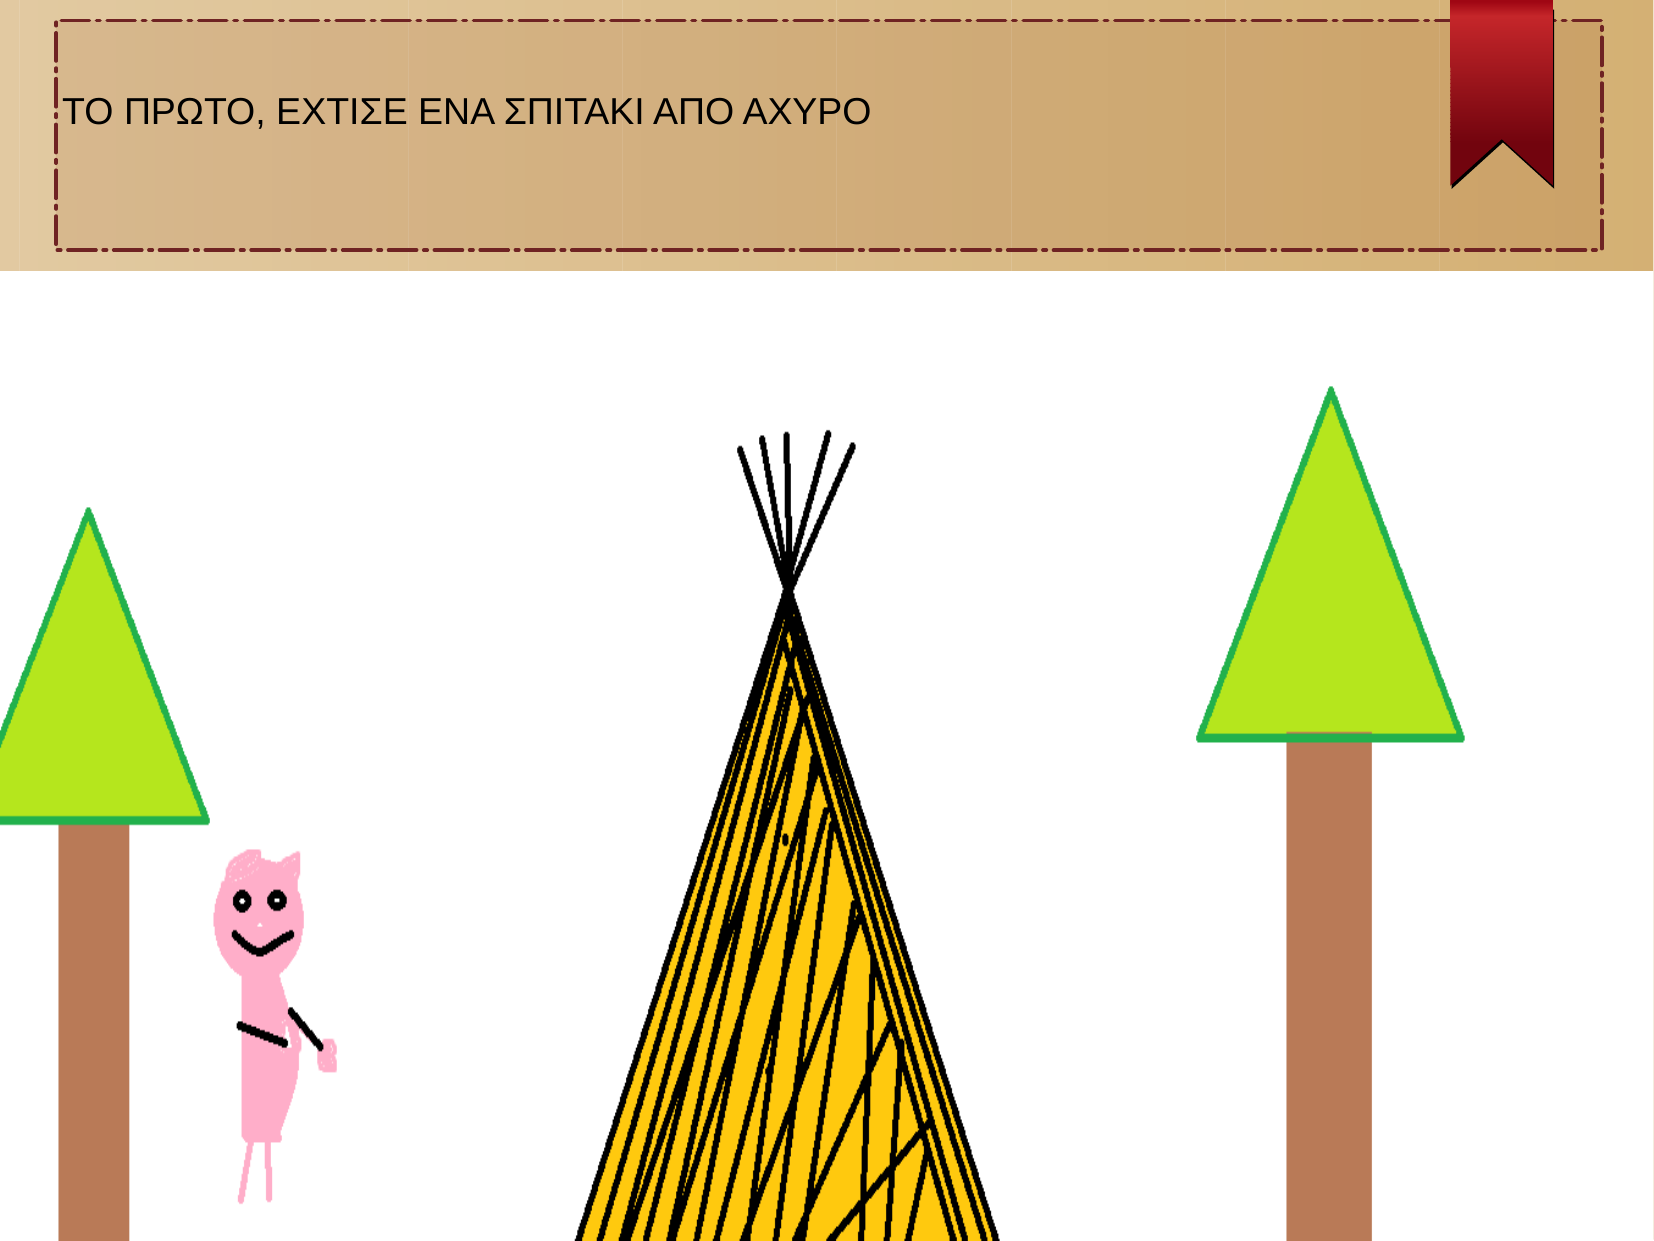

ΤΟ ΠΡΩΤΟ, ΕΧΤΙΣΕ ΕΝΑ ΣΠΙΤΑΚΙ ΑΠΟ ΑΧΥΡΟ